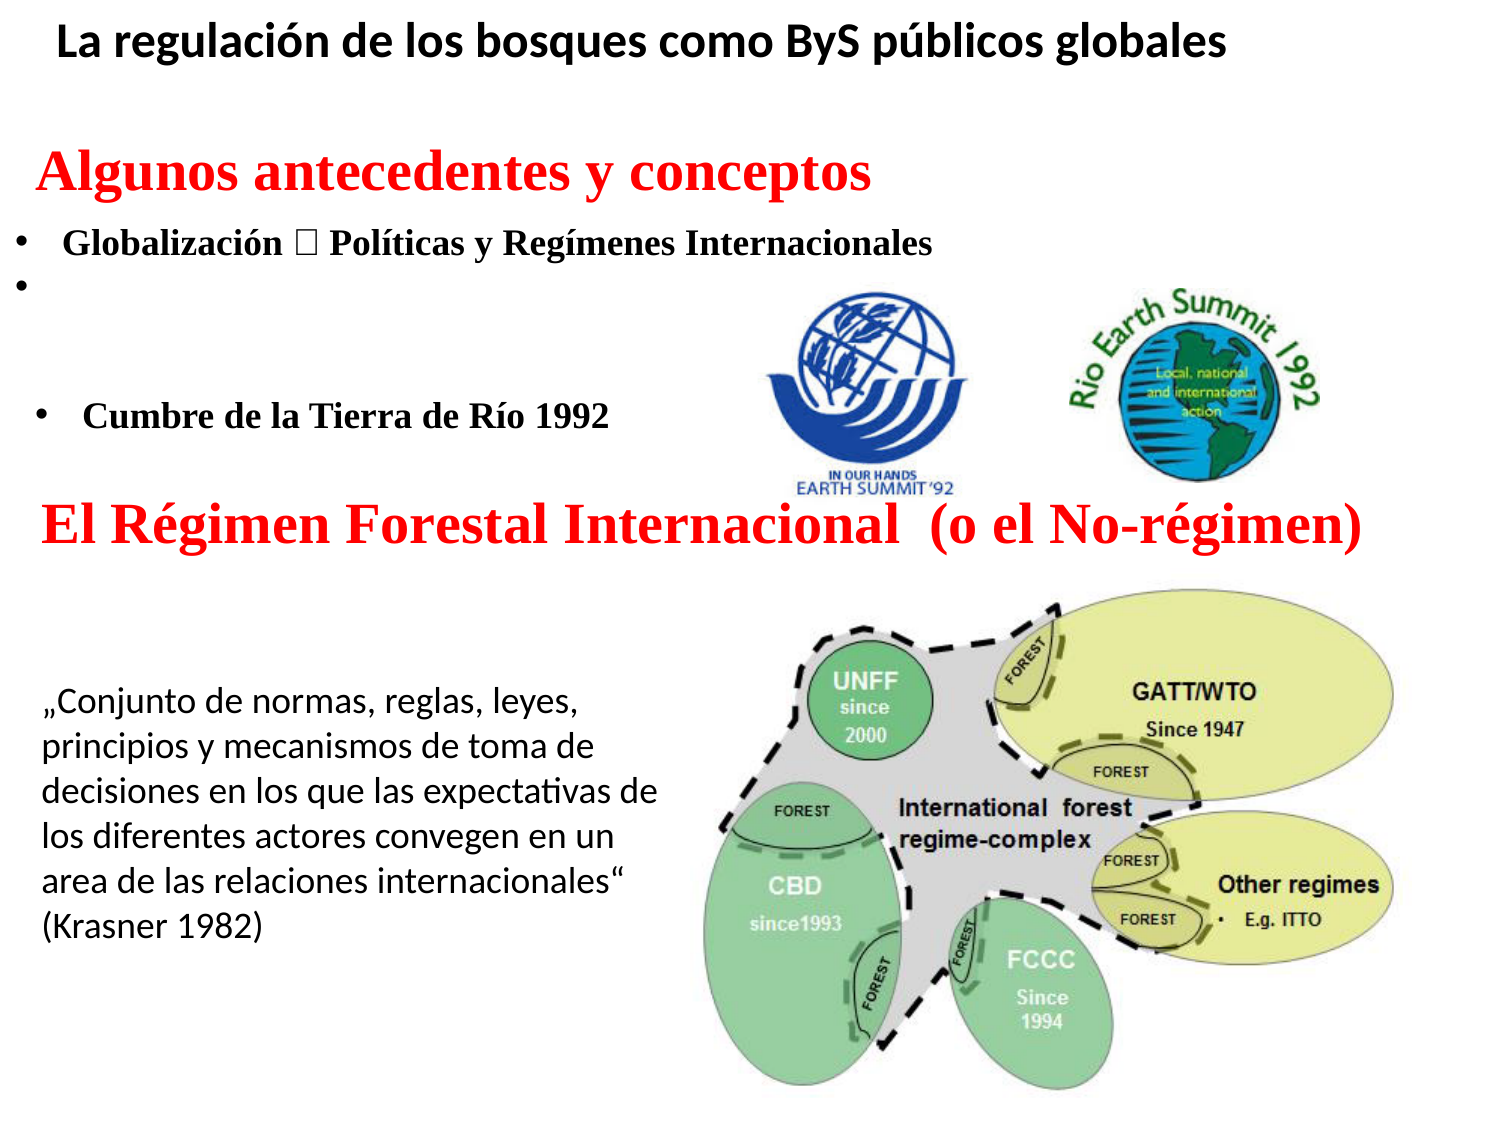

La regulación de los bosques como ByS públicos globales
Algunos antecedentes y conceptos
Globalización  Políticas y Regímenes Internacionales
Cumbre de la Tierra de Río 1992
El Régimen Forestal Internacional (o el No-régimen)
„Conjunto de normas, reglas, leyes, principios y mecanismos de toma de decisiones en los que las expectativas de los diferentes actores convegen en un area de las relaciones internacionales“ (Krasner 1982)